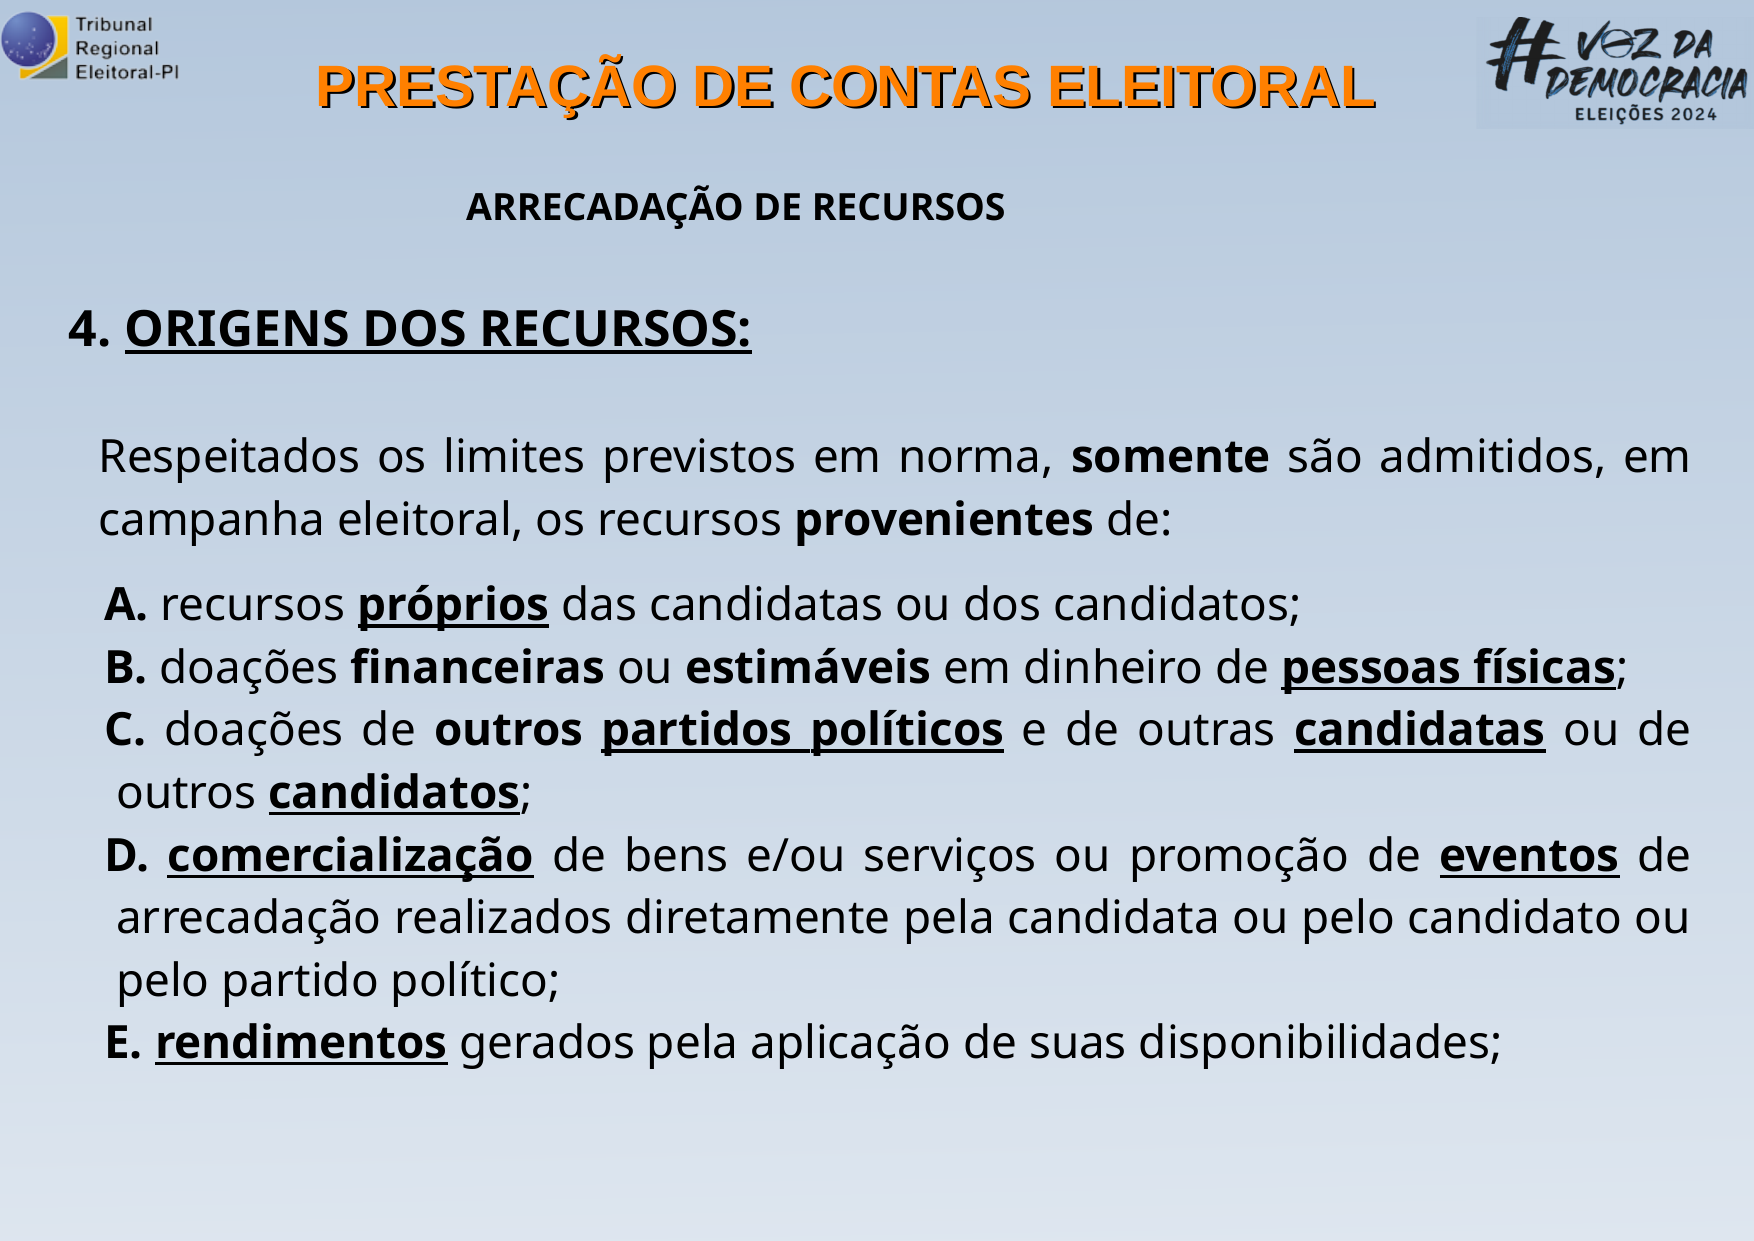

# PRESTAÇÃO DE CONTAS ELEITORAL
ARRECADAÇÃO DE RECURSOS
ORIGENS DOS RECURSOS:
Respeitados os limites previstos em norma, somente são admitidos, em campanha eleitoral, os recursos provenientes de:
 recursos próprios das candidatas ou dos candidatos;
 doações financeiras ou estimáveis em dinheiro de pessoas físicas;
 doações de outros partidos políticos e de outras candidatas ou de outros candidatos;
 comercialização de bens e/ou serviços ou promoção de eventos de arrecadação realizados diretamente pela candidata ou pelo candidato ou pelo partido político;
 rendimentos gerados pela aplicação de suas disponibilidades;